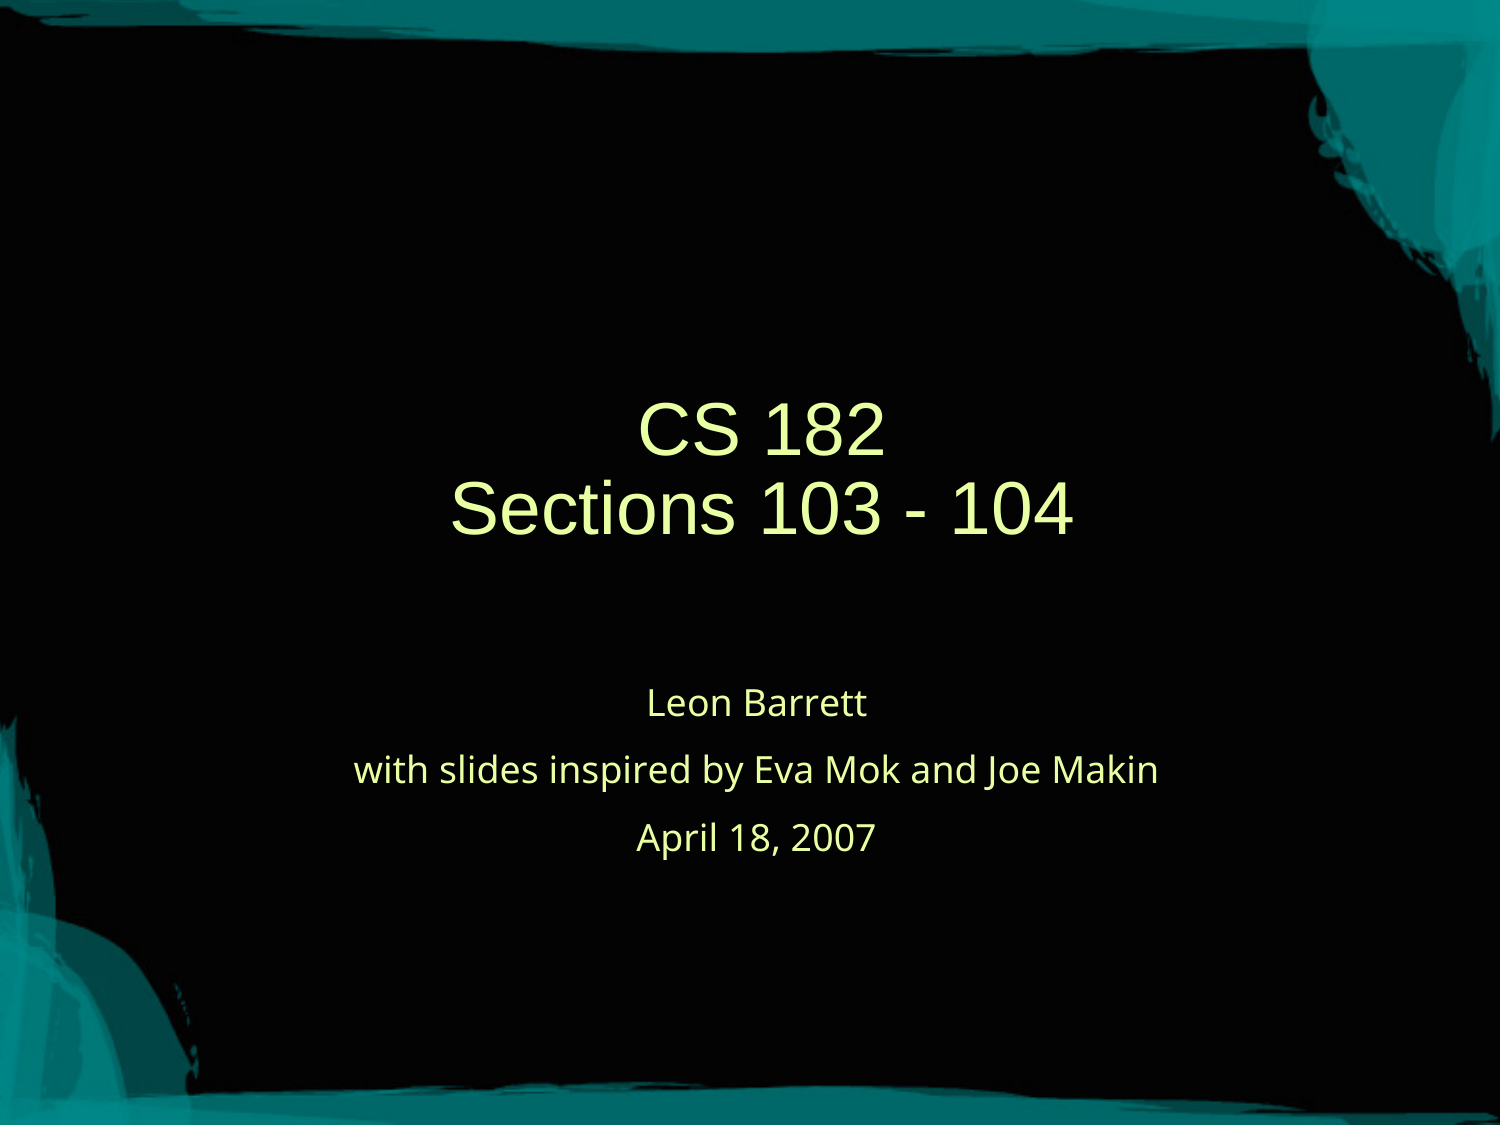

# CS 182 Sections 103 - 104
Leon Barrett
with slides inspired by Eva Mok and Joe Makin
April 18, 2007